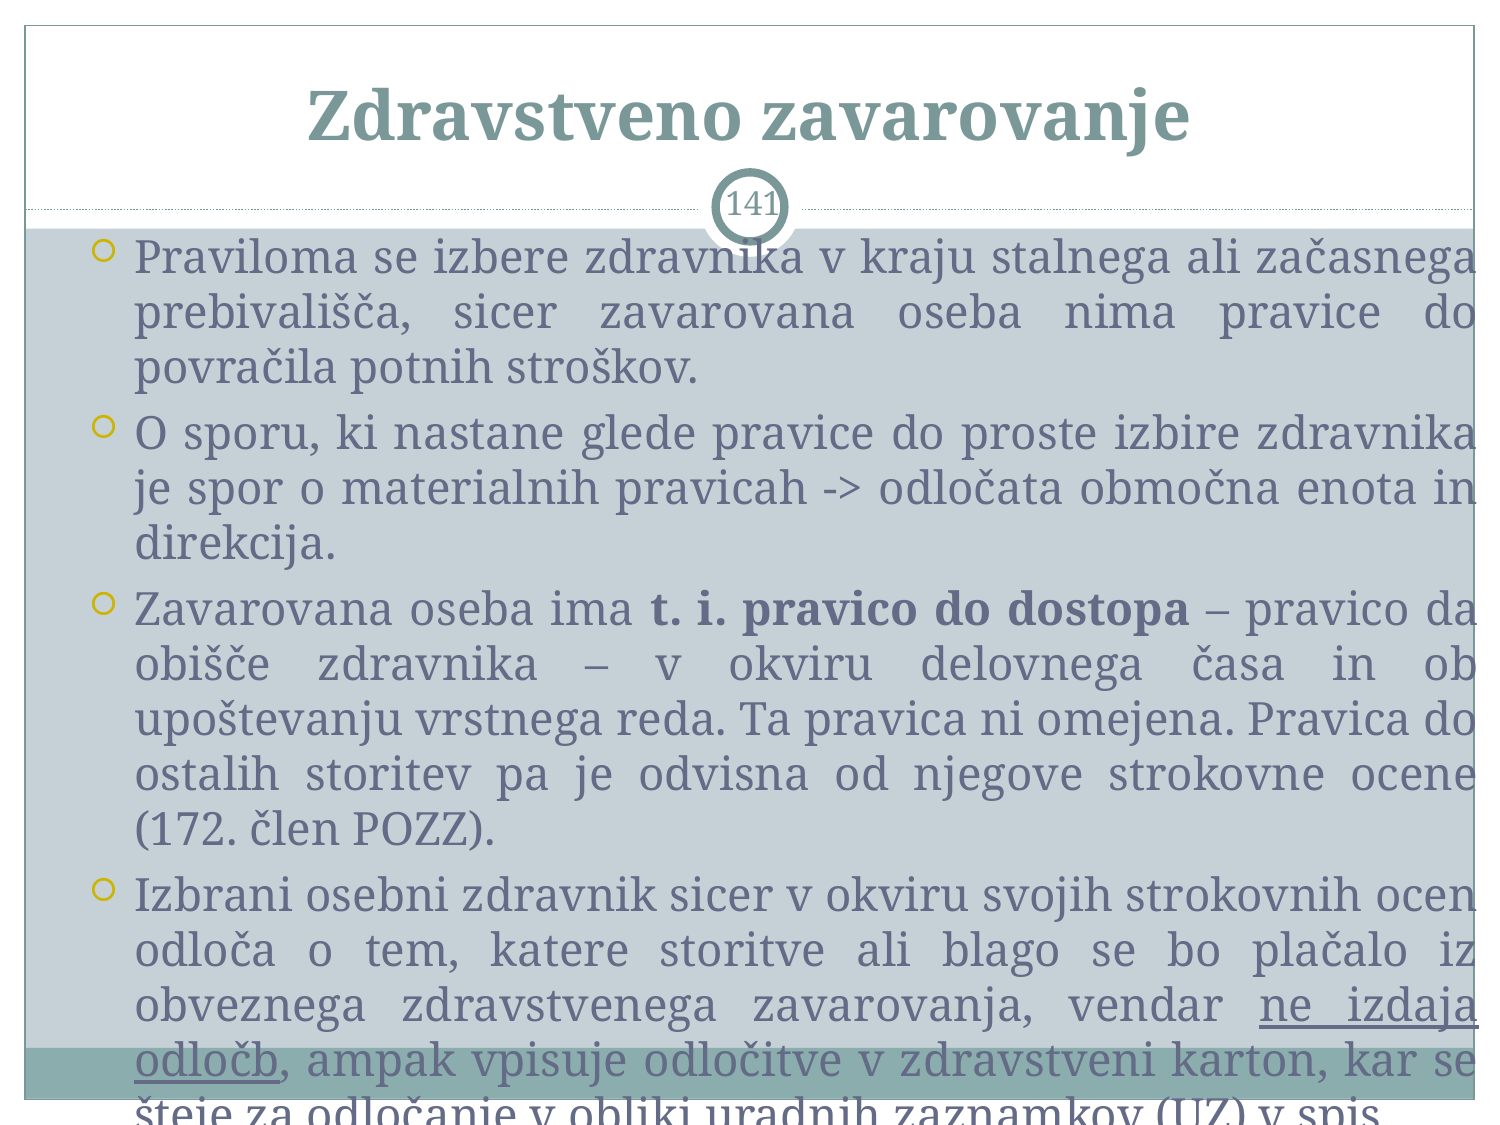

# Zdravstveno zavarovanje
Praviloma se izbere zdravnika v kraju stalnega ali začasnega prebivališča, sicer zavarovana oseba nima pravice do povračila potnih stroškov.
O sporu, ki nastane glede pravice do proste izbire zdravnika je spor o materialnih pravicah -> odločata območna enota in direkcija.
Zavarovana oseba ima t. i. pravico do dostopa – pravico da obišče zdravnika – v okviru delovnega časa in ob upoštevanju vrstnega reda. Ta pravica ni omejena. Pravica do ostalih storitev pa je odvisna od njegove strokovne ocene (172. člen POZZ).
Izbrani osebni zdravnik sicer v okviru svojih strokovnih ocen odloča o tem, katere storitve ali blago se bo plačalo iz obveznega zdravstvenega zavarovanja, vendar ne izdaja odločb, ampak vpisuje odločitve v zdravstveni karton, kar se šteje za odločanje v obliki uradnih zaznamkov (UZ) v spis.